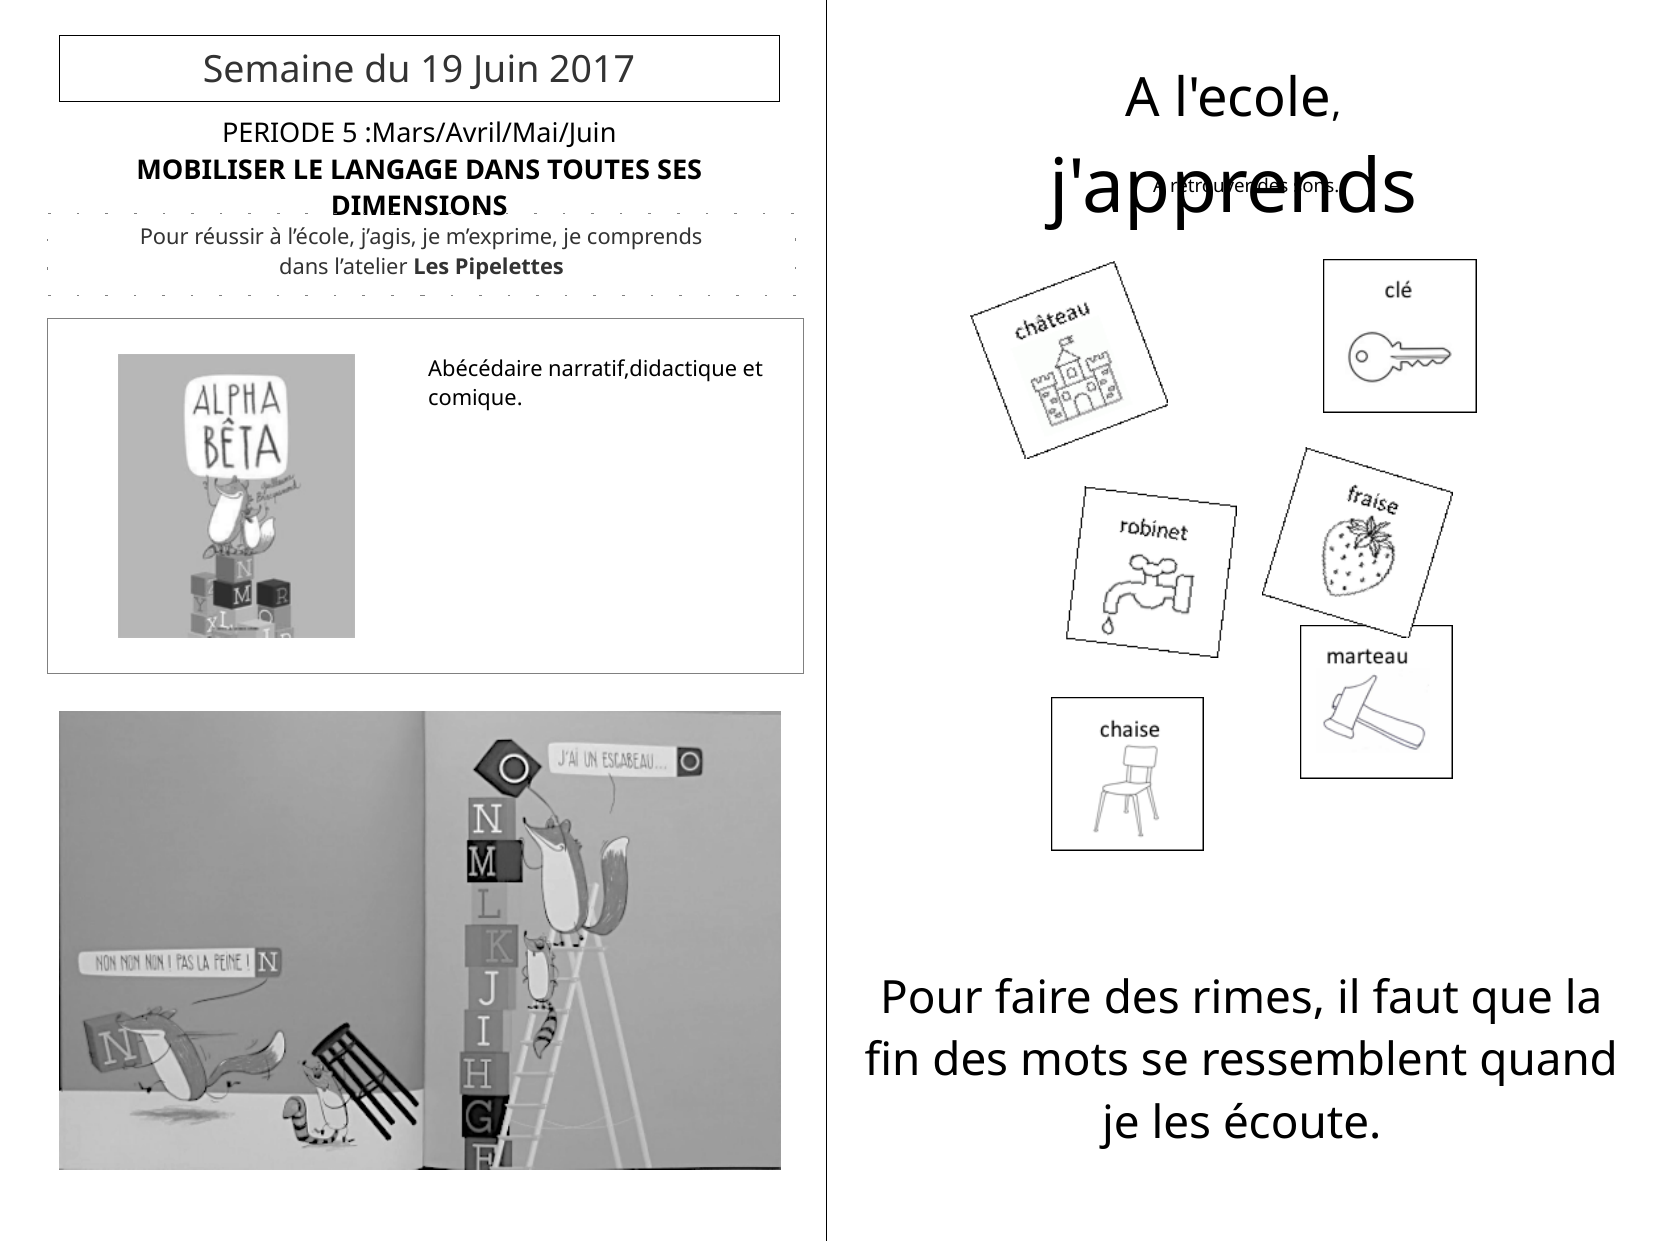

Semaine du 19 Juin 2017
A l'ecole, j'apprends
PERIODE 5 :Mars/Avril/Mai/Juin
MOBILISER LE LANGAGE DANS TOUTES SES DIMENSIONS
A retrouver des sons.
Pour réussir à l’école, j’agis, je m’exprime, je comprends
dans l’atelier Les Pipelettes
Abécédaire narratif,didactique et comique.
Pour faire des rimes, il faut que la fin des mots se ressemblent quand je les écoute.